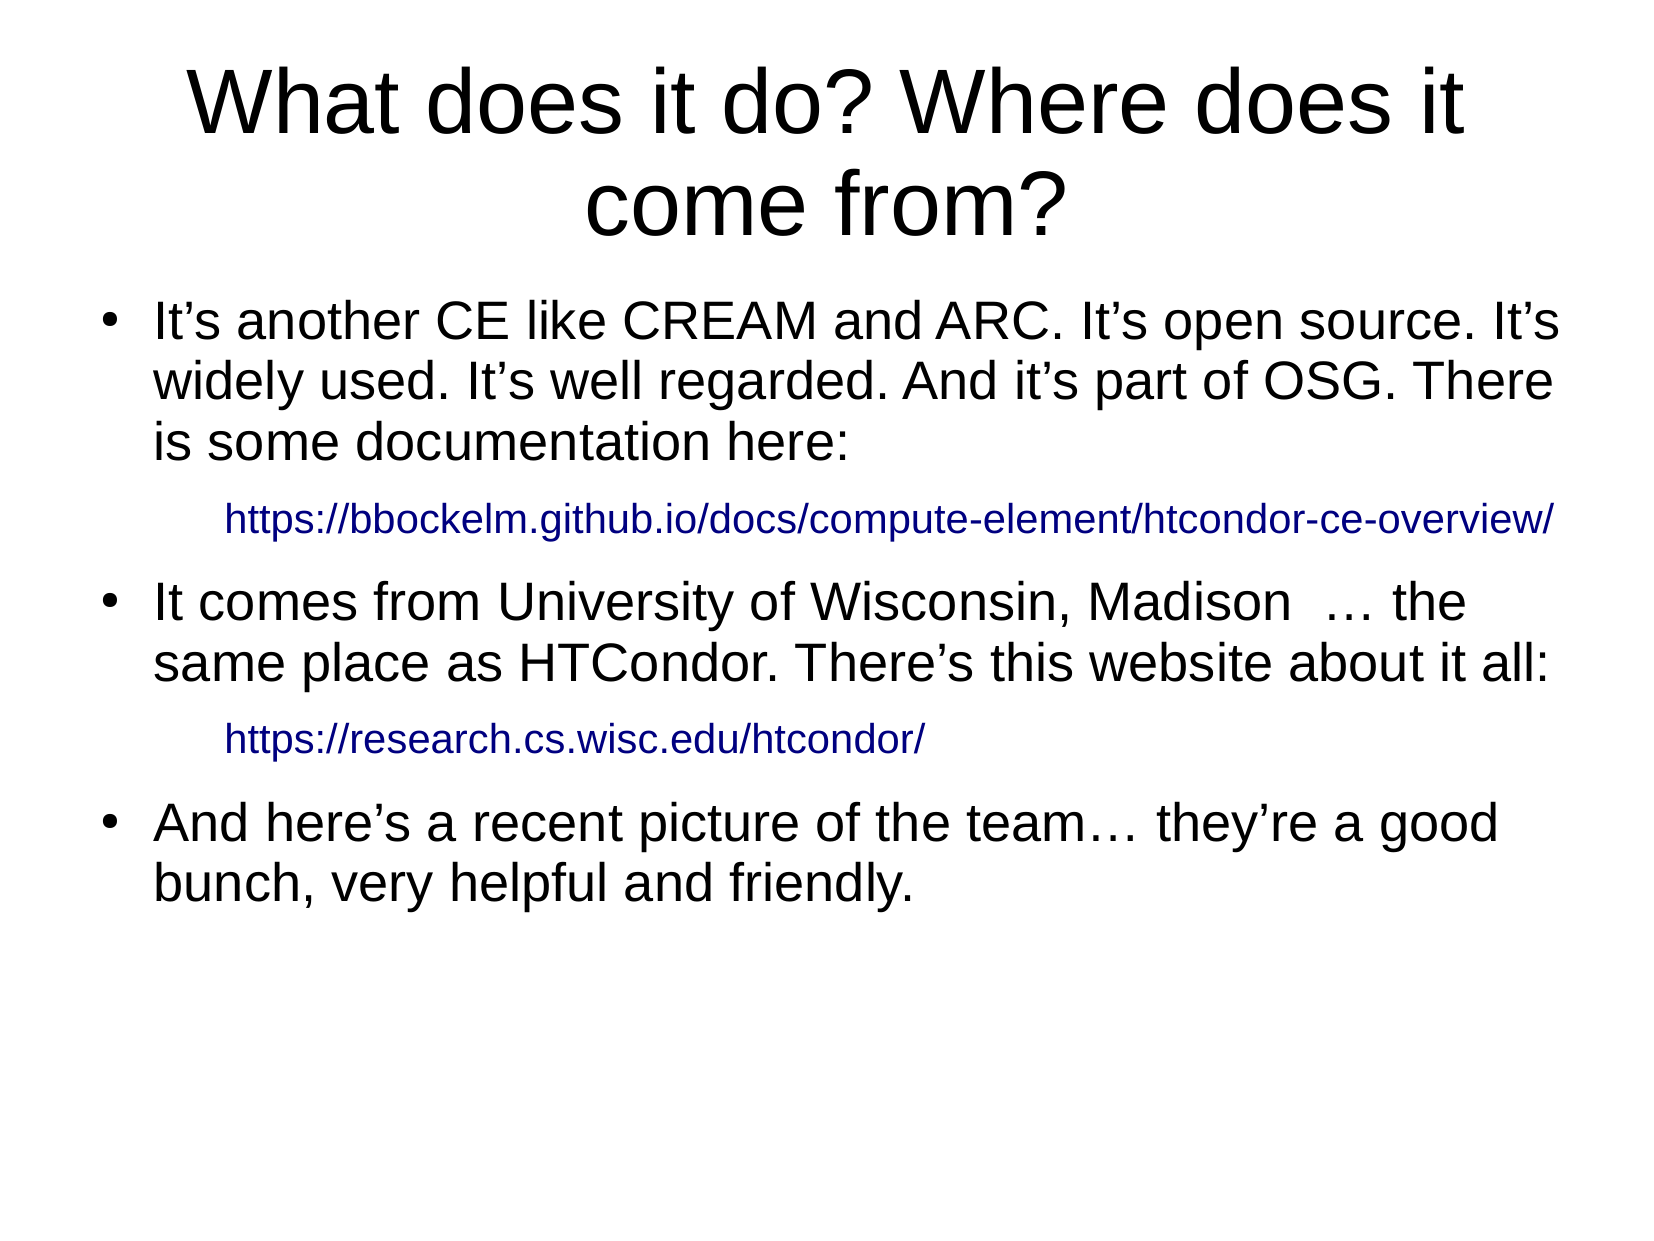

# What does it do? Where does it come from?
It’s another CE like CREAM and ARC. It’s open source. It’s widely used. It’s well regarded. And it’s part of OSG. There is some documentation here:
https://bbockelm.github.io/docs/compute-element/htcondor-ce-overview/
It comes from University of Wisconsin, Madison … the same place as HTCondor. There’s this website about it all:
https://research.cs.wisc.edu/htcondor/
And here’s a recent picture of the team… they’re a good bunch, very helpful and friendly.